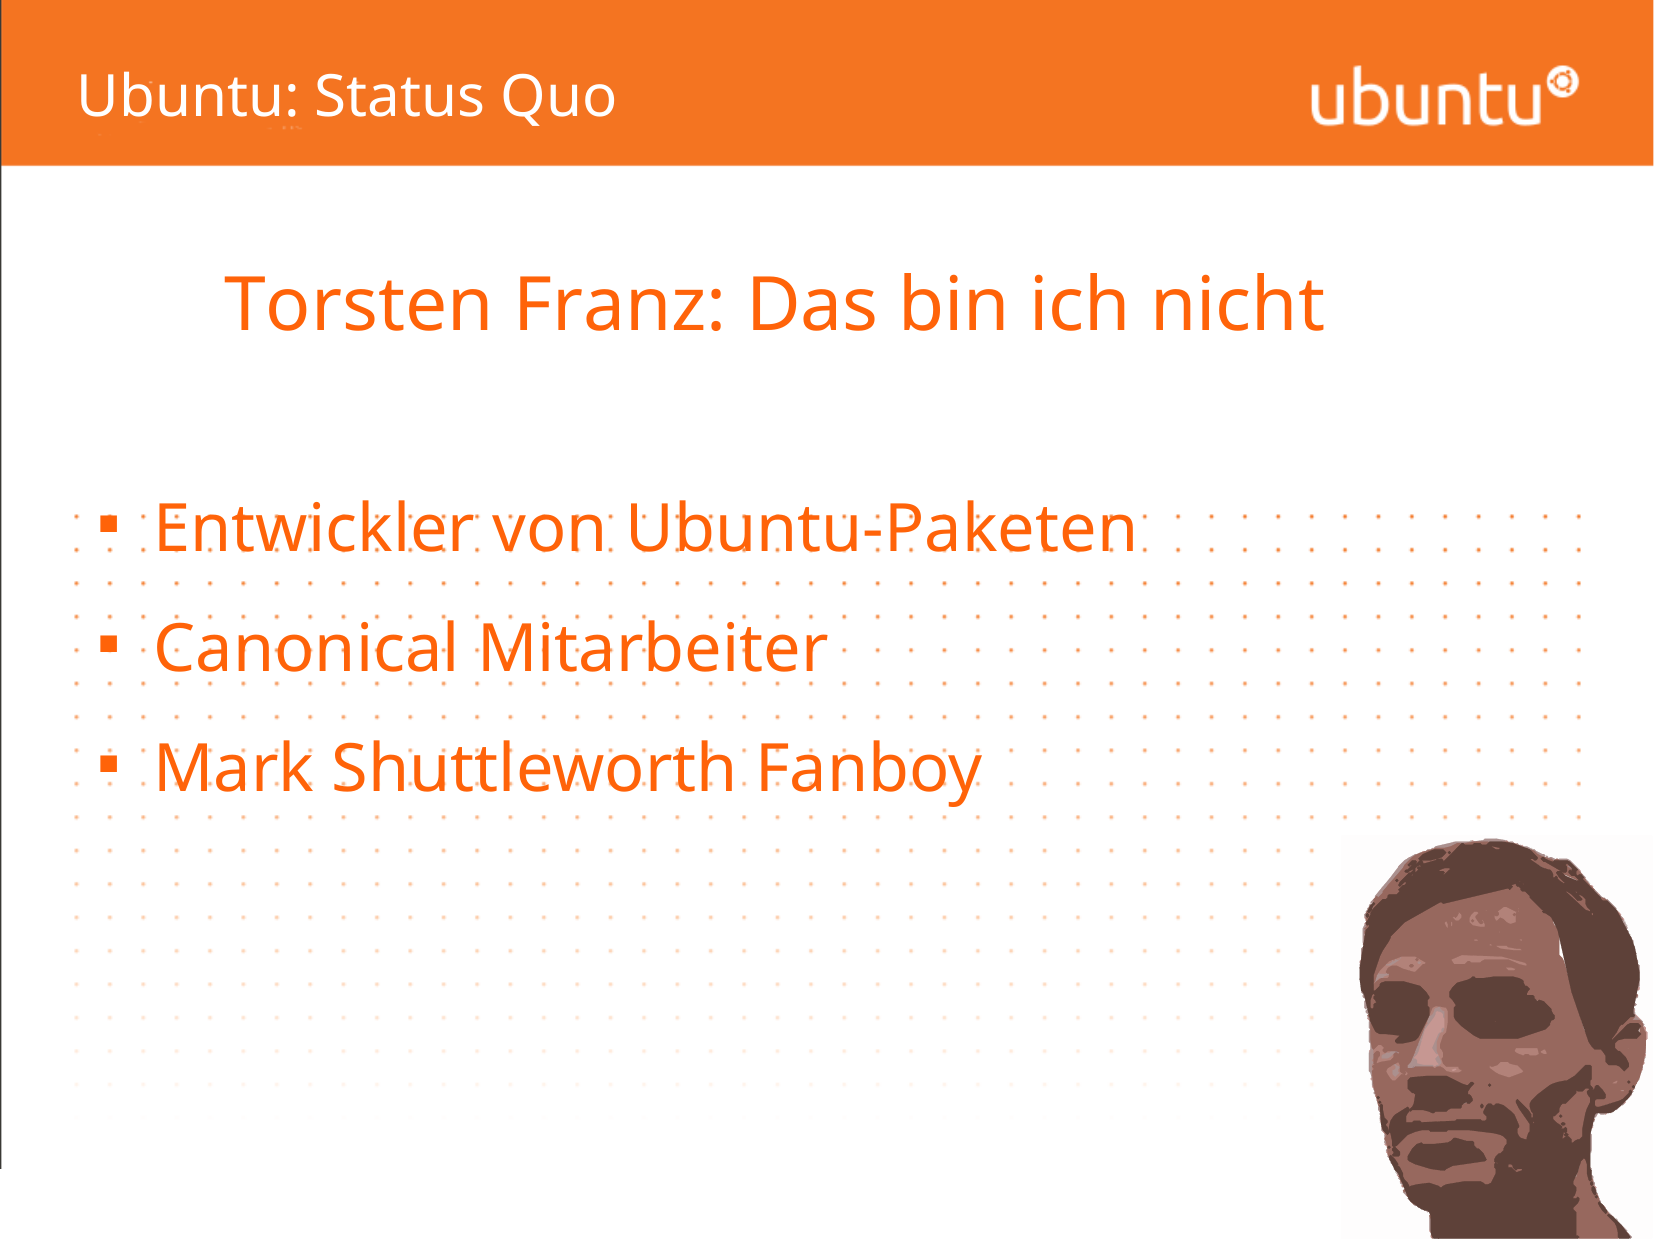

# Ubuntu: Status Quo
Torsten Franz: Das bin ich nicht
Entwickler von Ubuntu-Paketen
Canonical Mitarbeiter
Mark Shuttleworth Fanboy